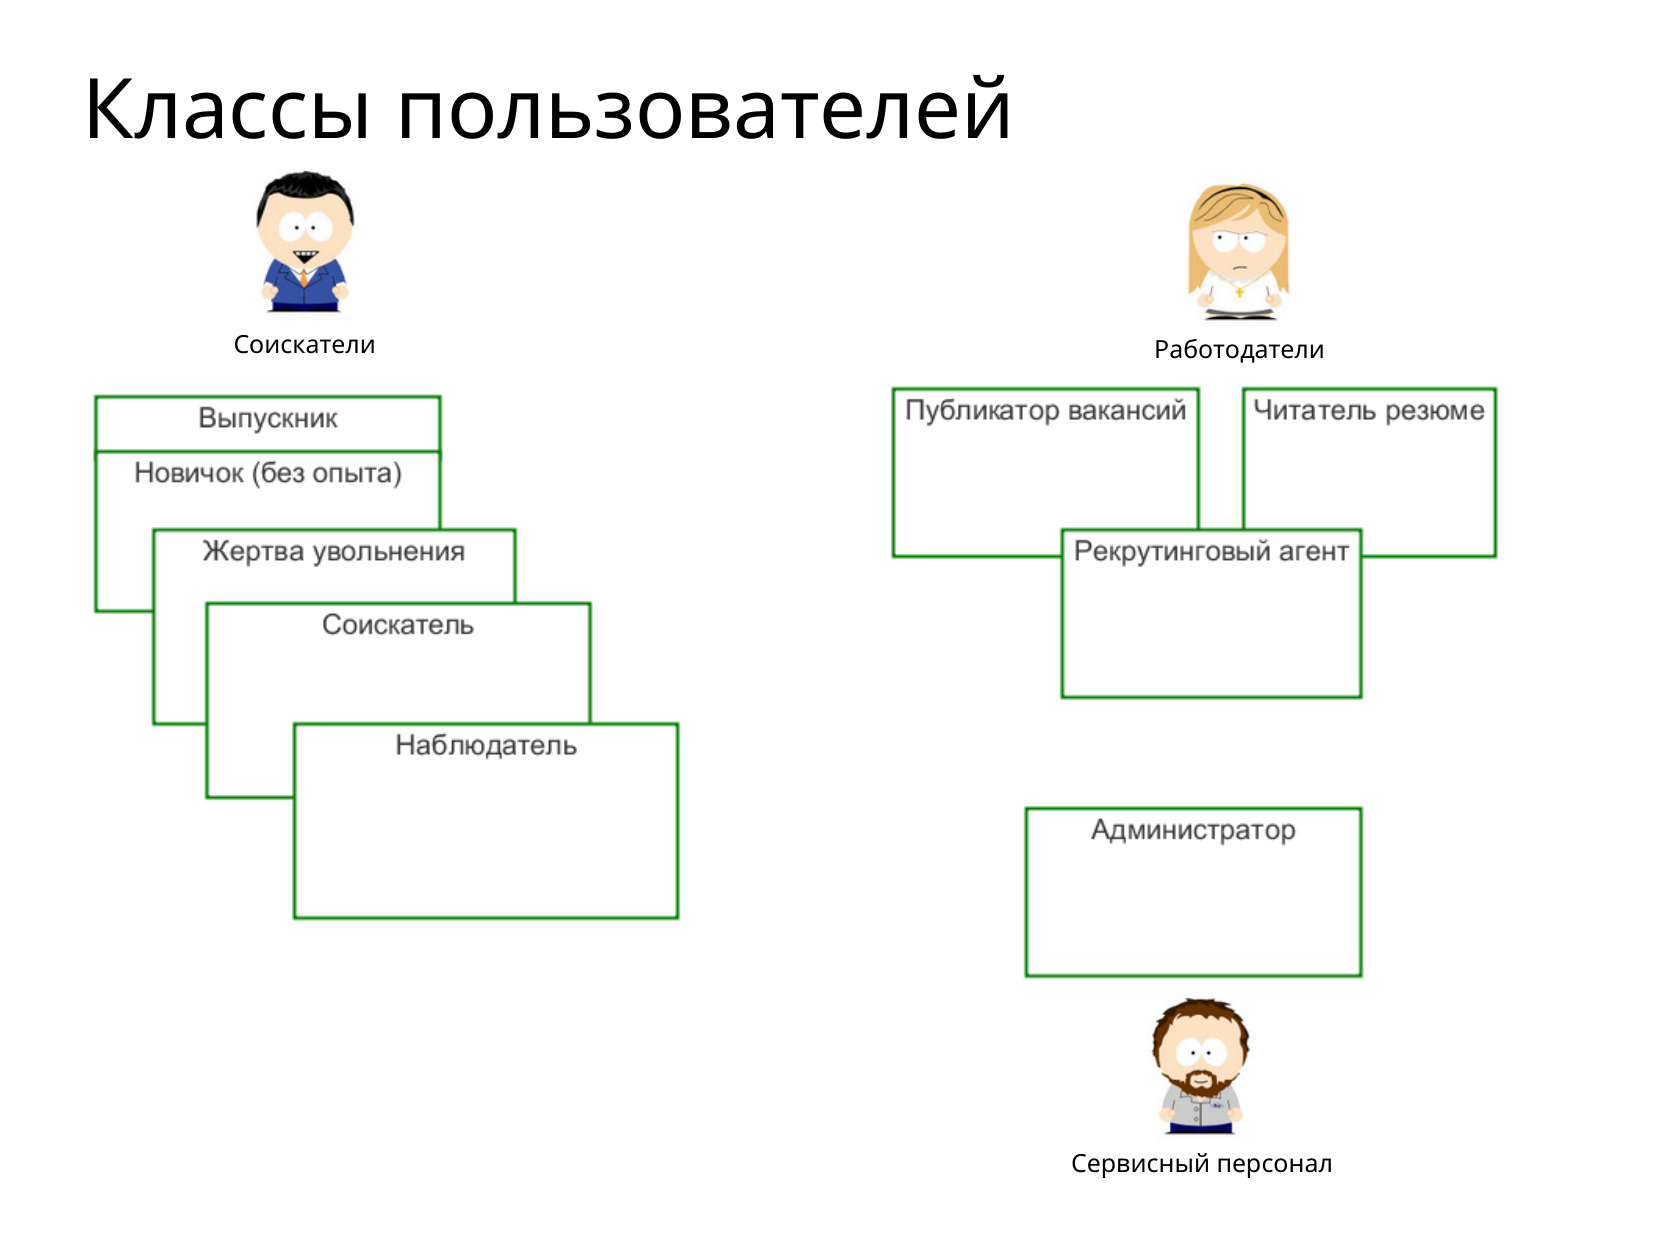

# Классы пользователей
Соискатели
Работодатели
Сервисный персонал